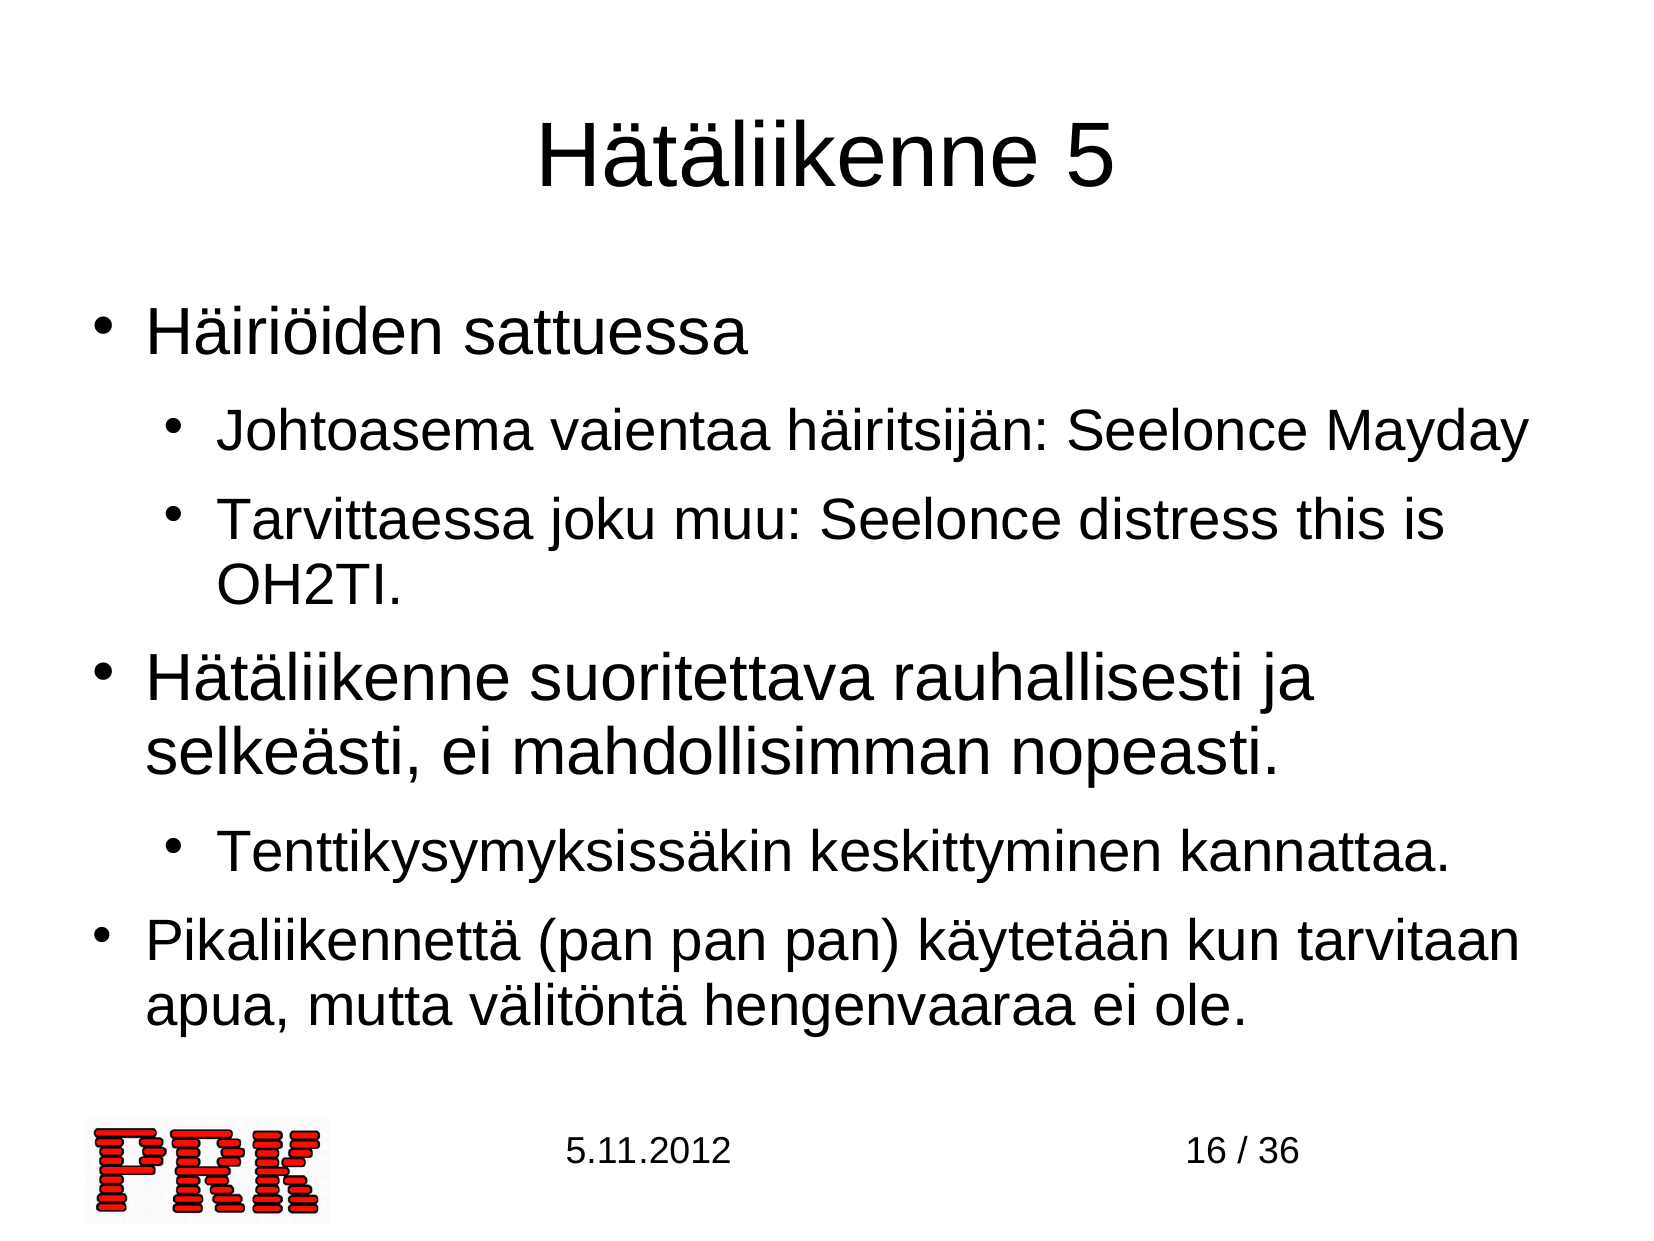

# Hätäliikenne 5
Häiriöiden sattuessa
Johtoasema vaientaa häiritsijän: Seelonce Mayday
Tarvittaessa joku muu: Seelonce distress this is OH2TI.
Hätäliikenne suoritettava rauhallisesti ja selkeästi, ei mahdollisimman nopeasti.
Tenttikysymyksissäkin keskittyminen kannattaa.
Pikaliikennettä (pan pan pan) käytetään kun tarvitaan apua, mutta välitöntä hengenvaaraa ei ole.
16